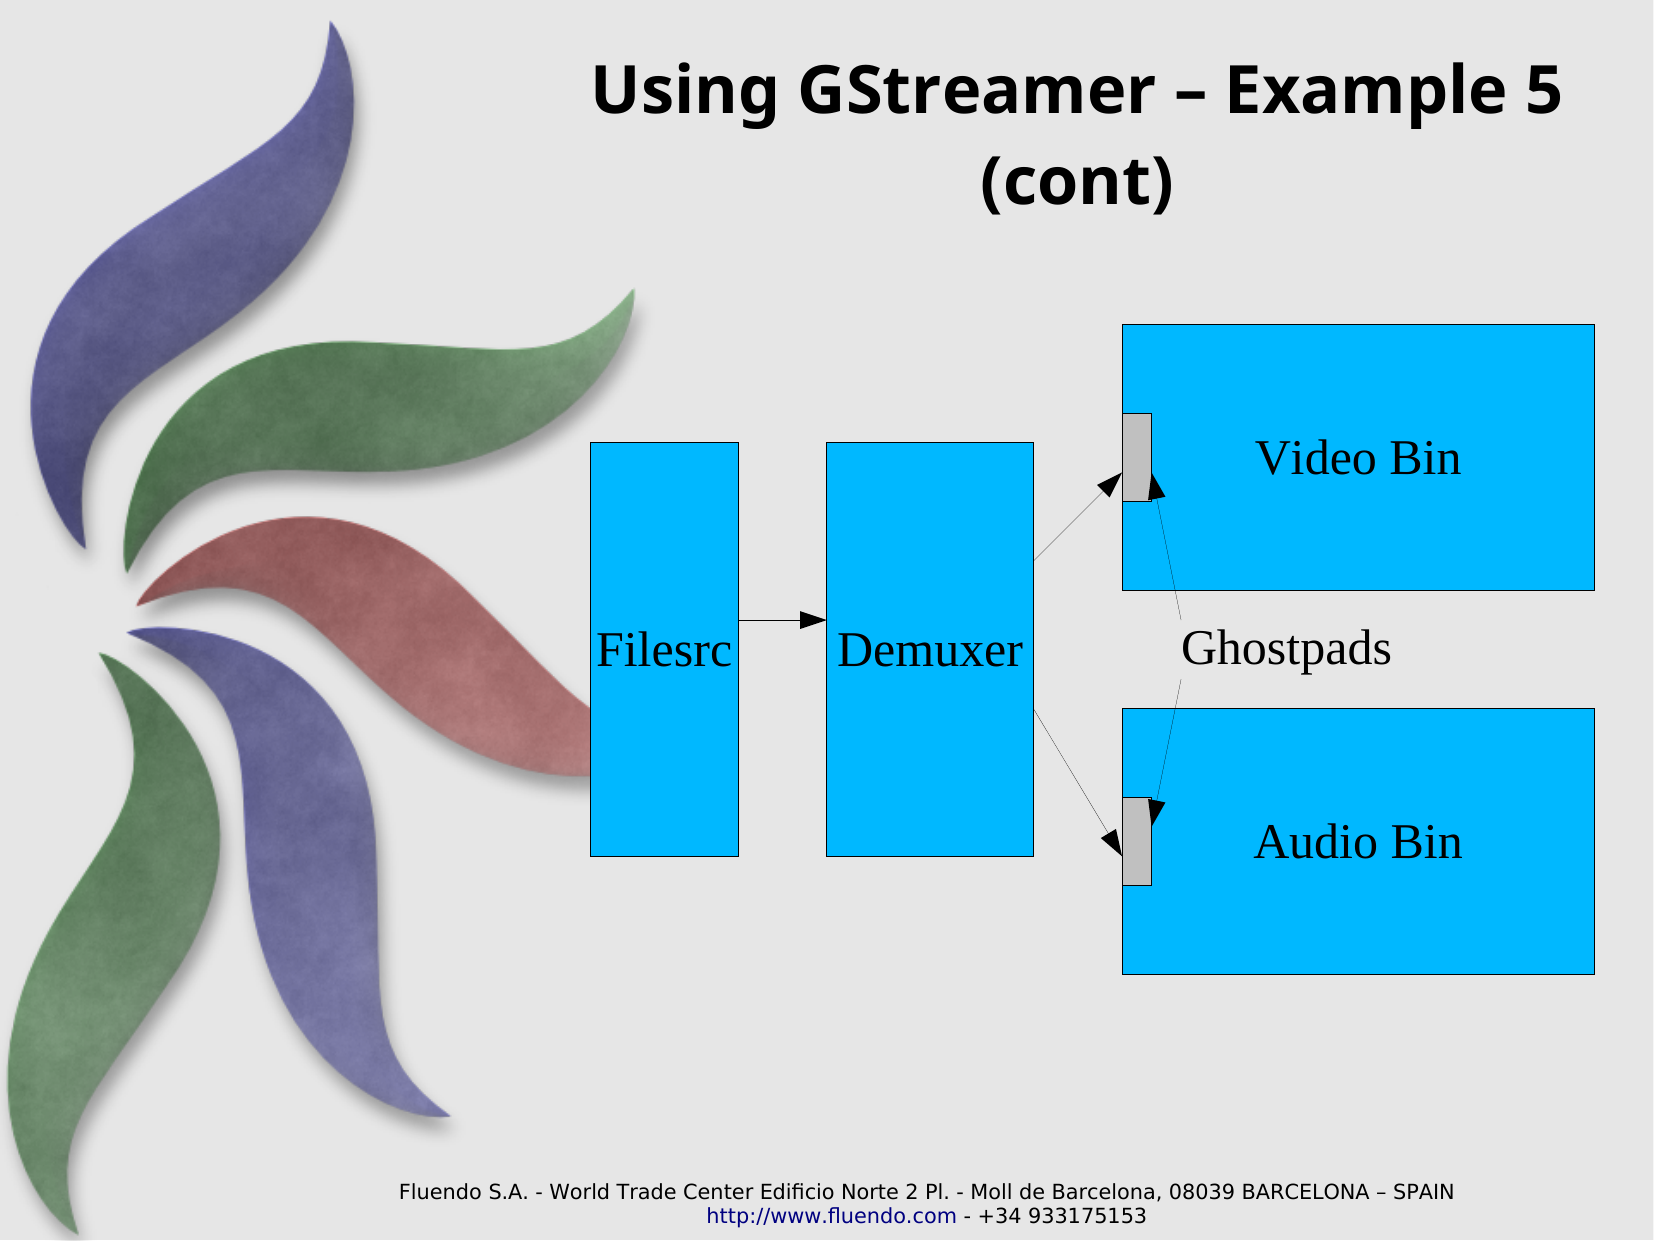

# Using GStreamer – Example 5 (cont)
Video Bin
Filesrc
Demuxer
Ghostpads
Audio Bin